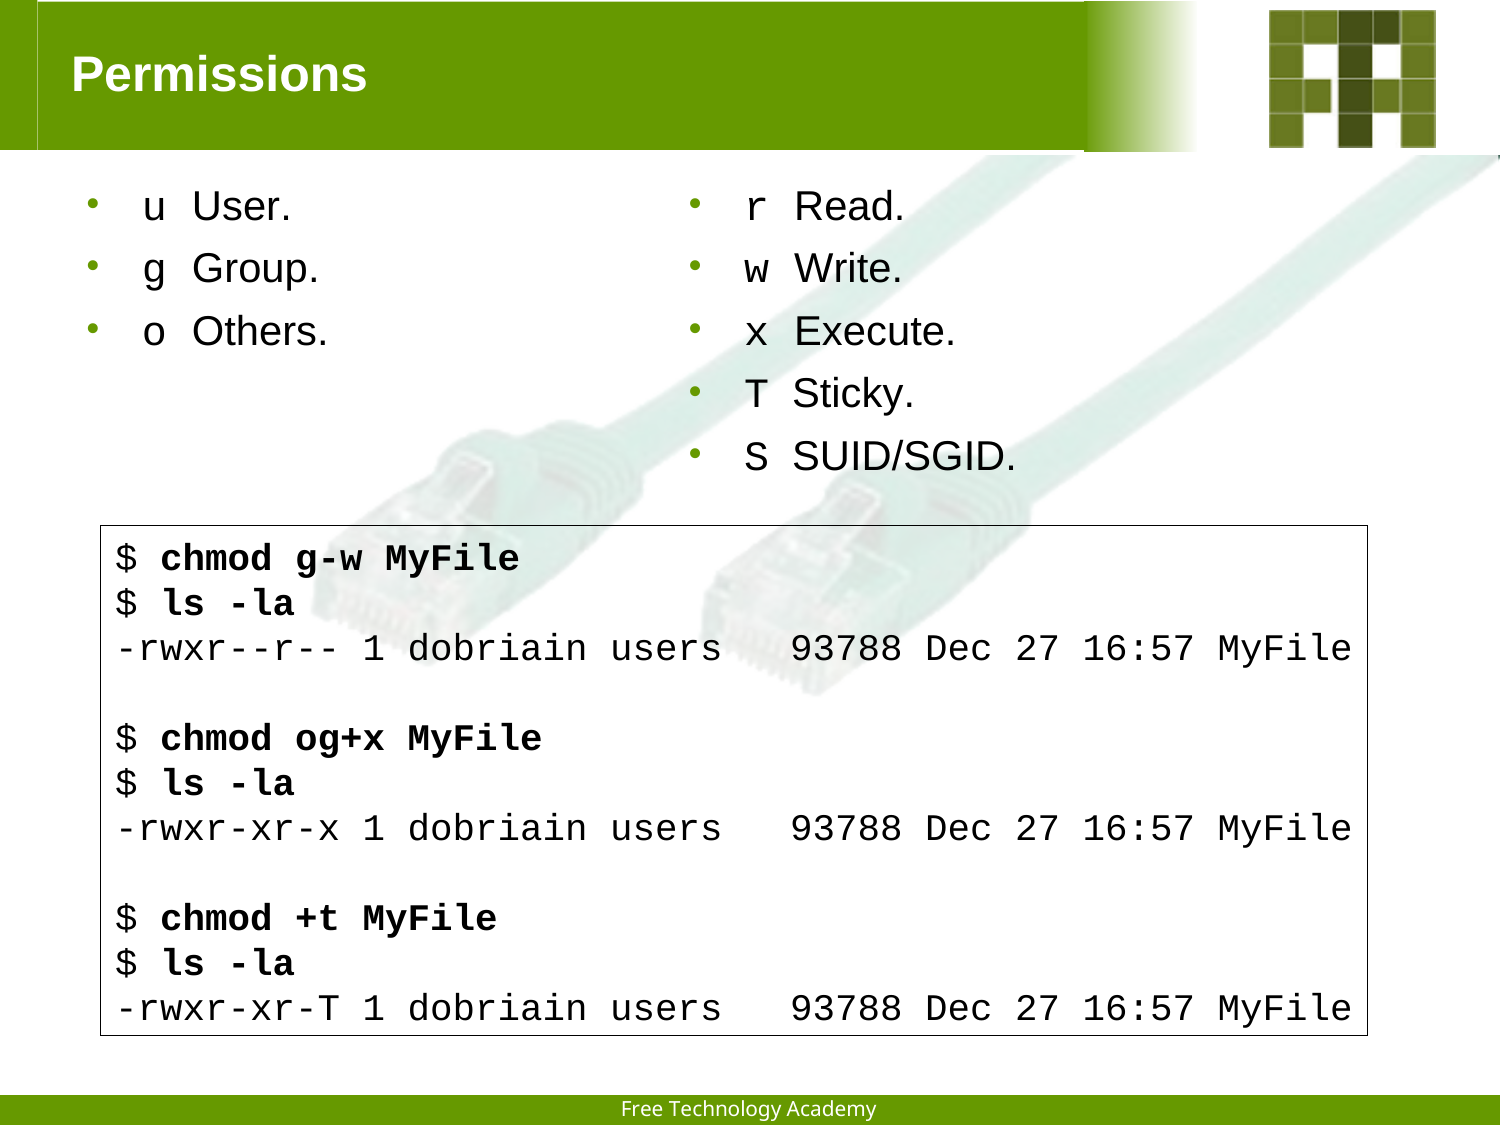

# Permissions
u User.
g Group.
o Others.
r Read.
w Write.
x Execute.
T Sticky.
S SUID/SGID.
$ chmod g-w MyFile
$ ls -la
-rwxr--r-- 1 dobriain users 93788 Dec 27 16:57 MyFile
$ chmod og+x MyFile
$ ls -la
-rwxr-xr-x 1 dobriain users 93788 Dec 27 16:57 MyFile
$ chmod +t MyFile
$ ls -la
-rwxr-xr-T 1 dobriain users 93788 Dec 27 16:57 MyFile